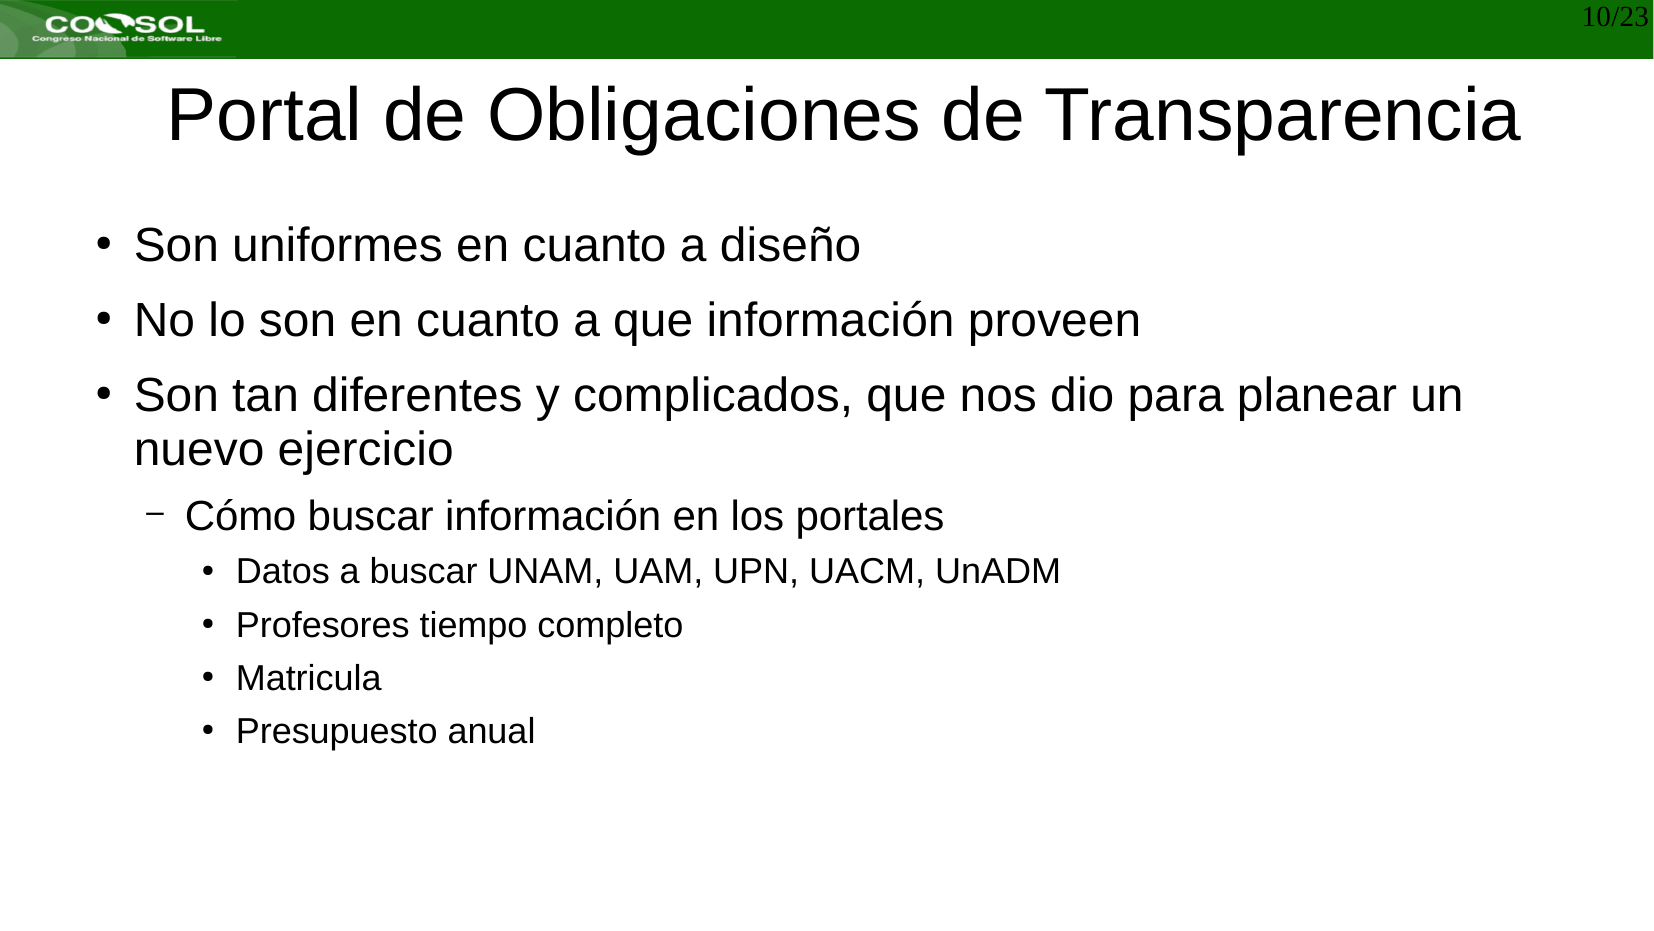

10
# Portal de Obligaciones de Transparencia
Son uniformes en cuanto a diseño
No lo son en cuanto a que información proveen
Son tan diferentes y complicados, que nos dio para planear un nuevo ejercicio
Cómo buscar información en los portales
Datos a buscar UNAM, UAM, UPN, UACM, UnADM
Profesores tiempo completo
Matricula
Presupuesto anual